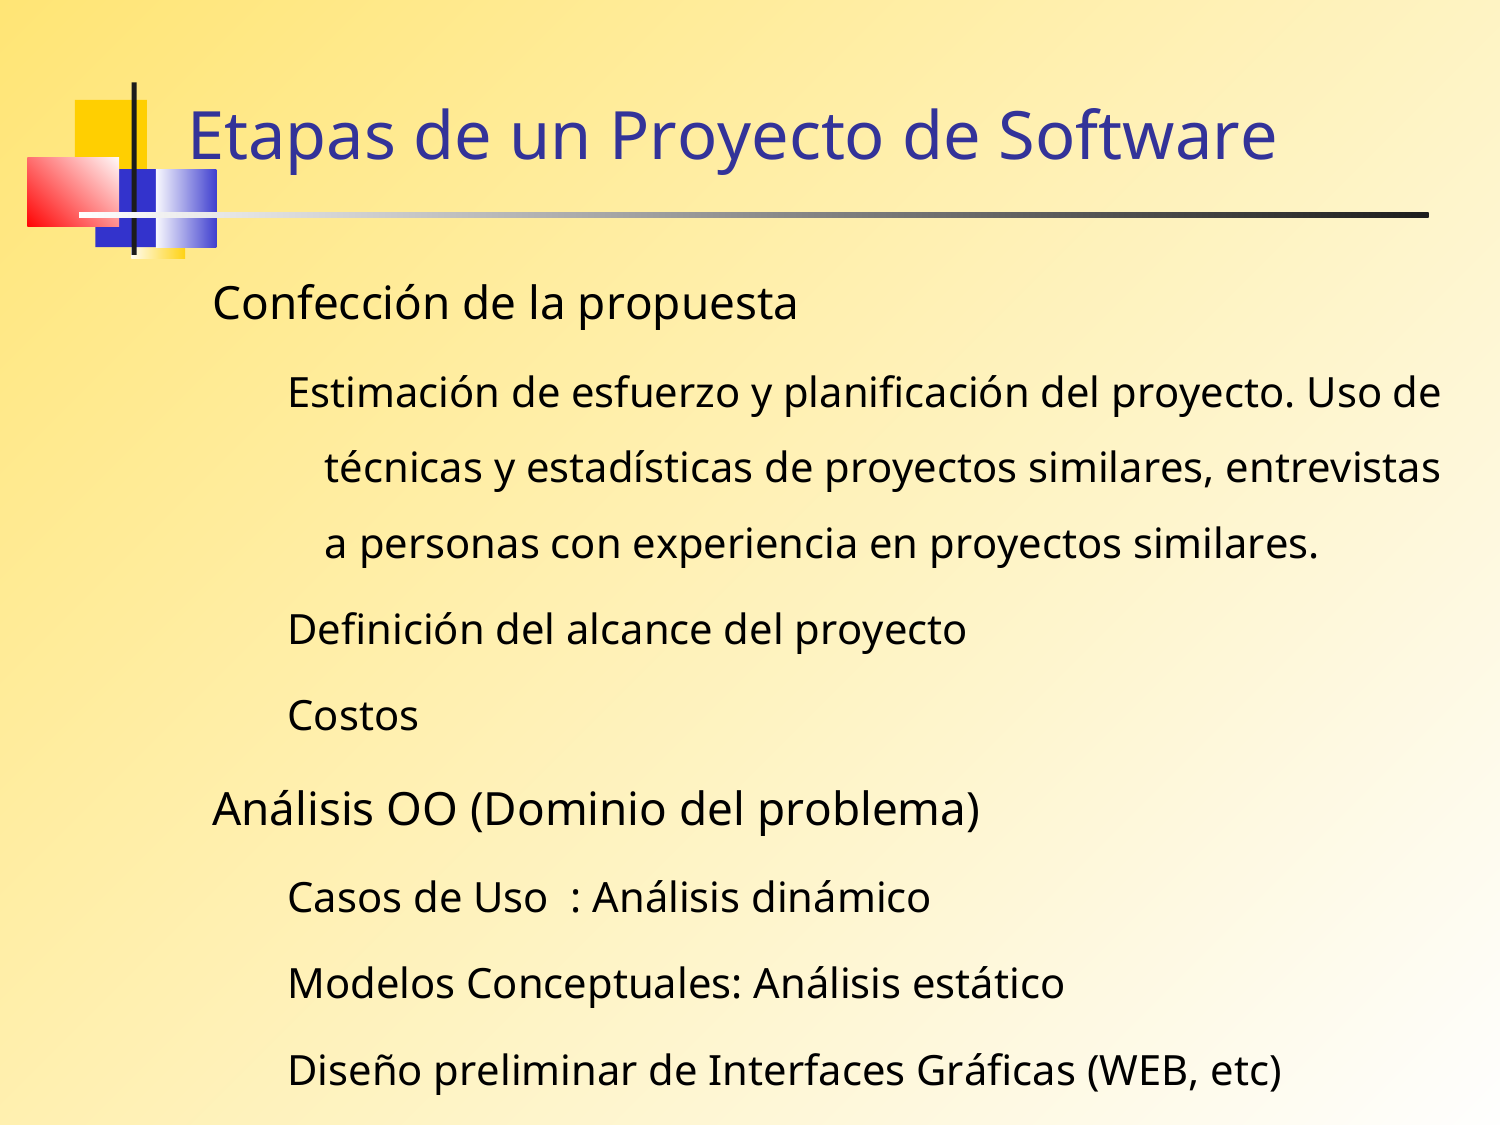

# Etapas de un Proyecto de Software
Confección de la propuesta
Estimación de esfuerzo y planificación del proyecto. Uso de técnicas y estadísticas de proyectos similares, entrevistas a personas con experiencia en proyectos similares.
Definición del alcance del proyecto
Costos
Análisis OO (Dominio del problema)
Casos de Uso : Análisis dinámico
Modelos Conceptuales: Análisis estático
Diseño preliminar de Interfaces Gráficas (WEB, etc)‏